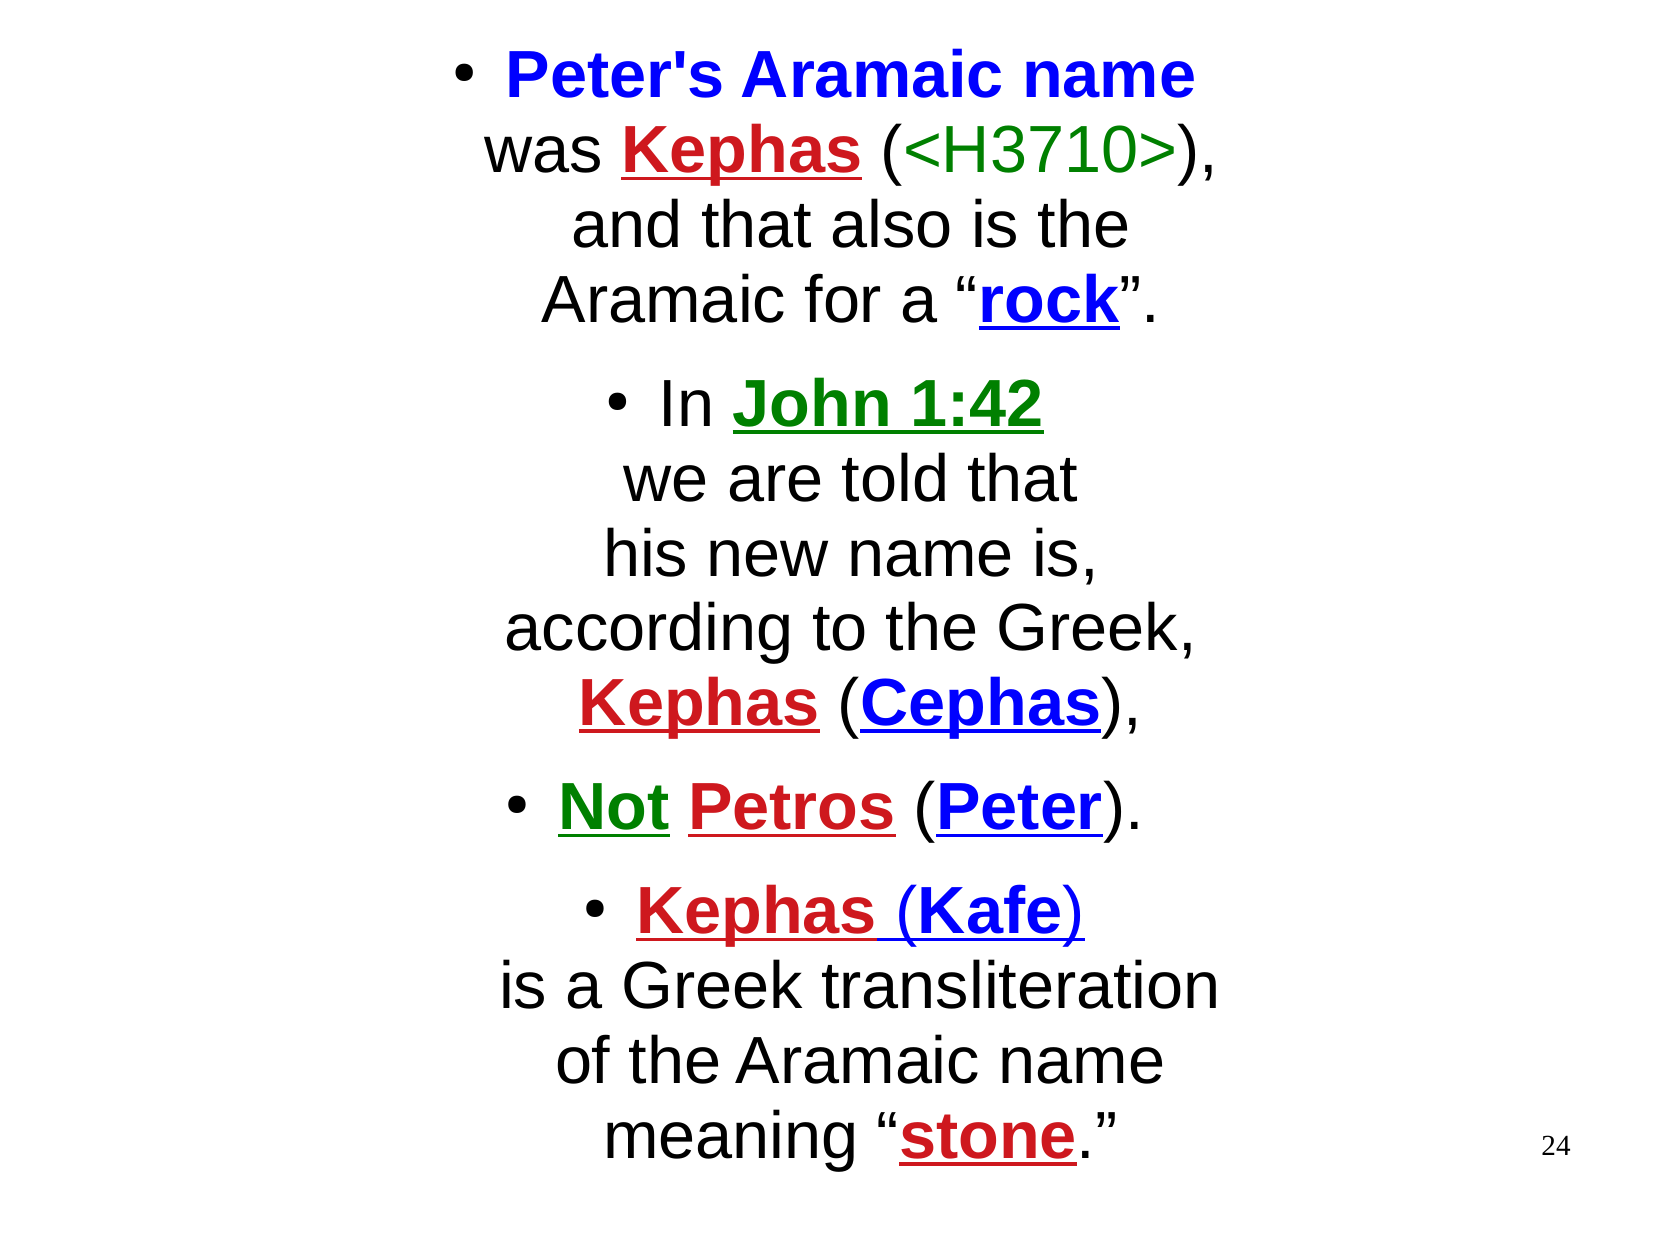

# Peter's Aramaic name was Kephas (<H3710>), and that also is the Aramaic for a “rock”.
In John 1:42
we are told that
his new name is,
according to the Greek,
Kephas (Cephas),
Not Petros (Peter).
Kephas (Kafe)
 is a Greek transliteration
of the Aramaic name
meaning “stone.”
24